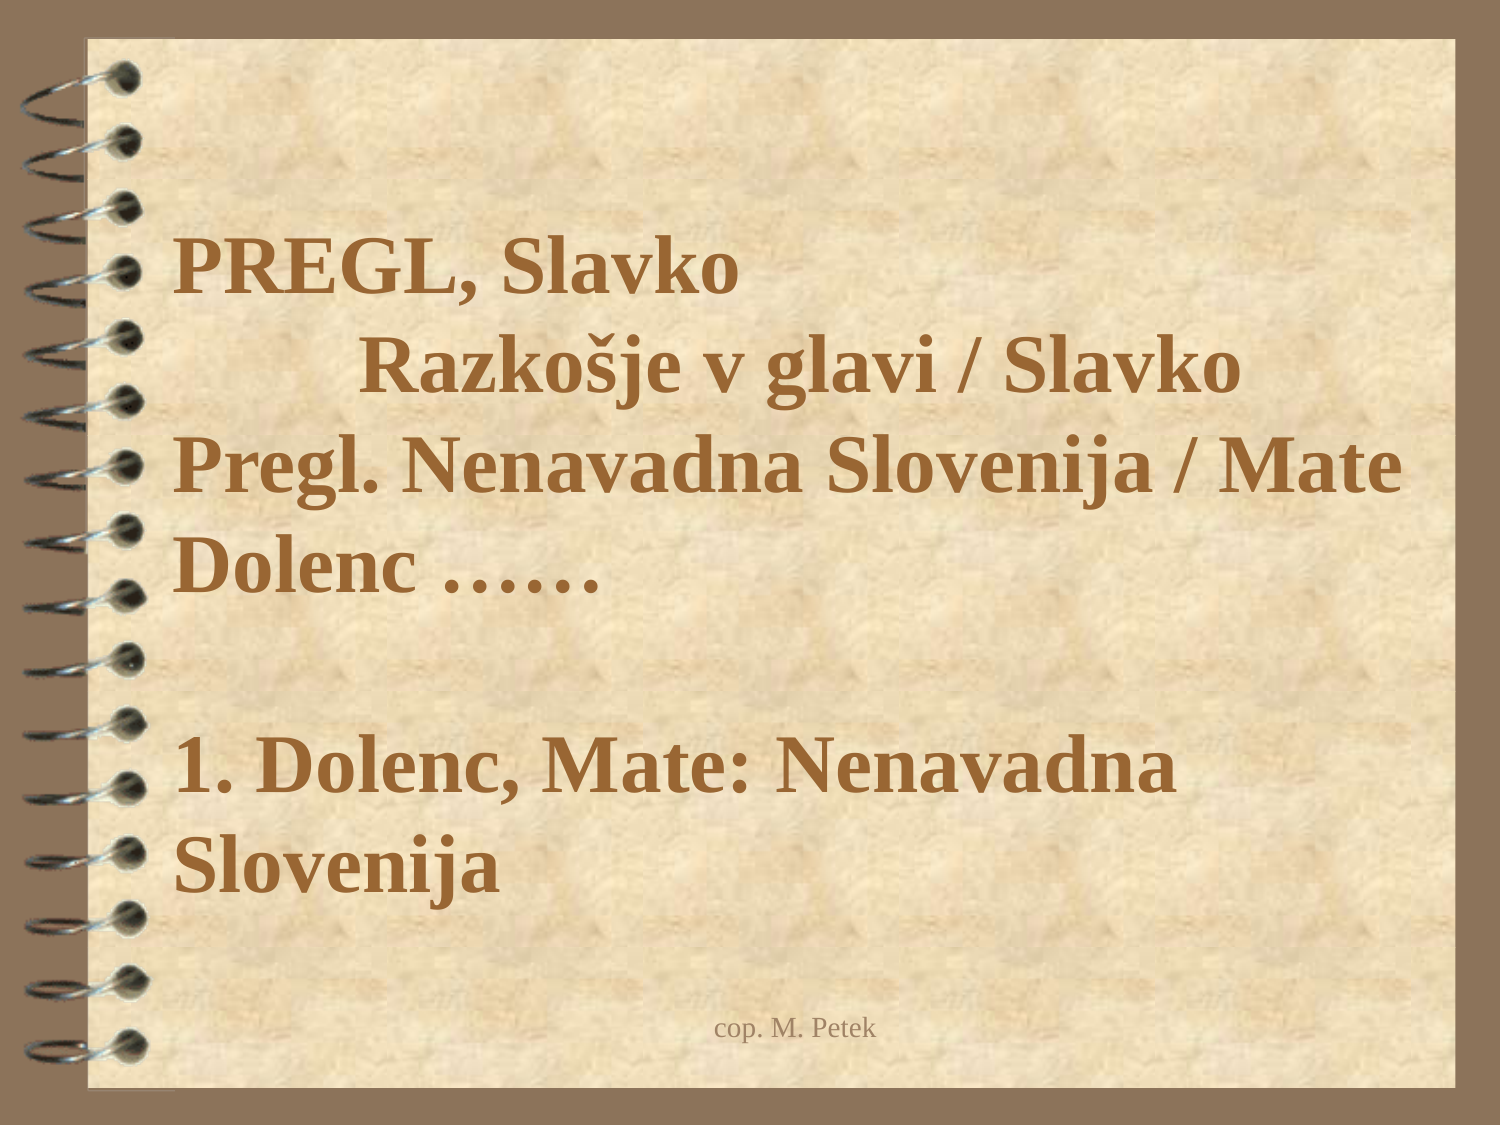

# PREGL, Slavko Razkošje v glavi / Slavko Pregl. Nenavadna Slovenija / Mate Dolenc …… 1. Dolenc, Mate: Nenavadna Slovenija
cop. M. Petek